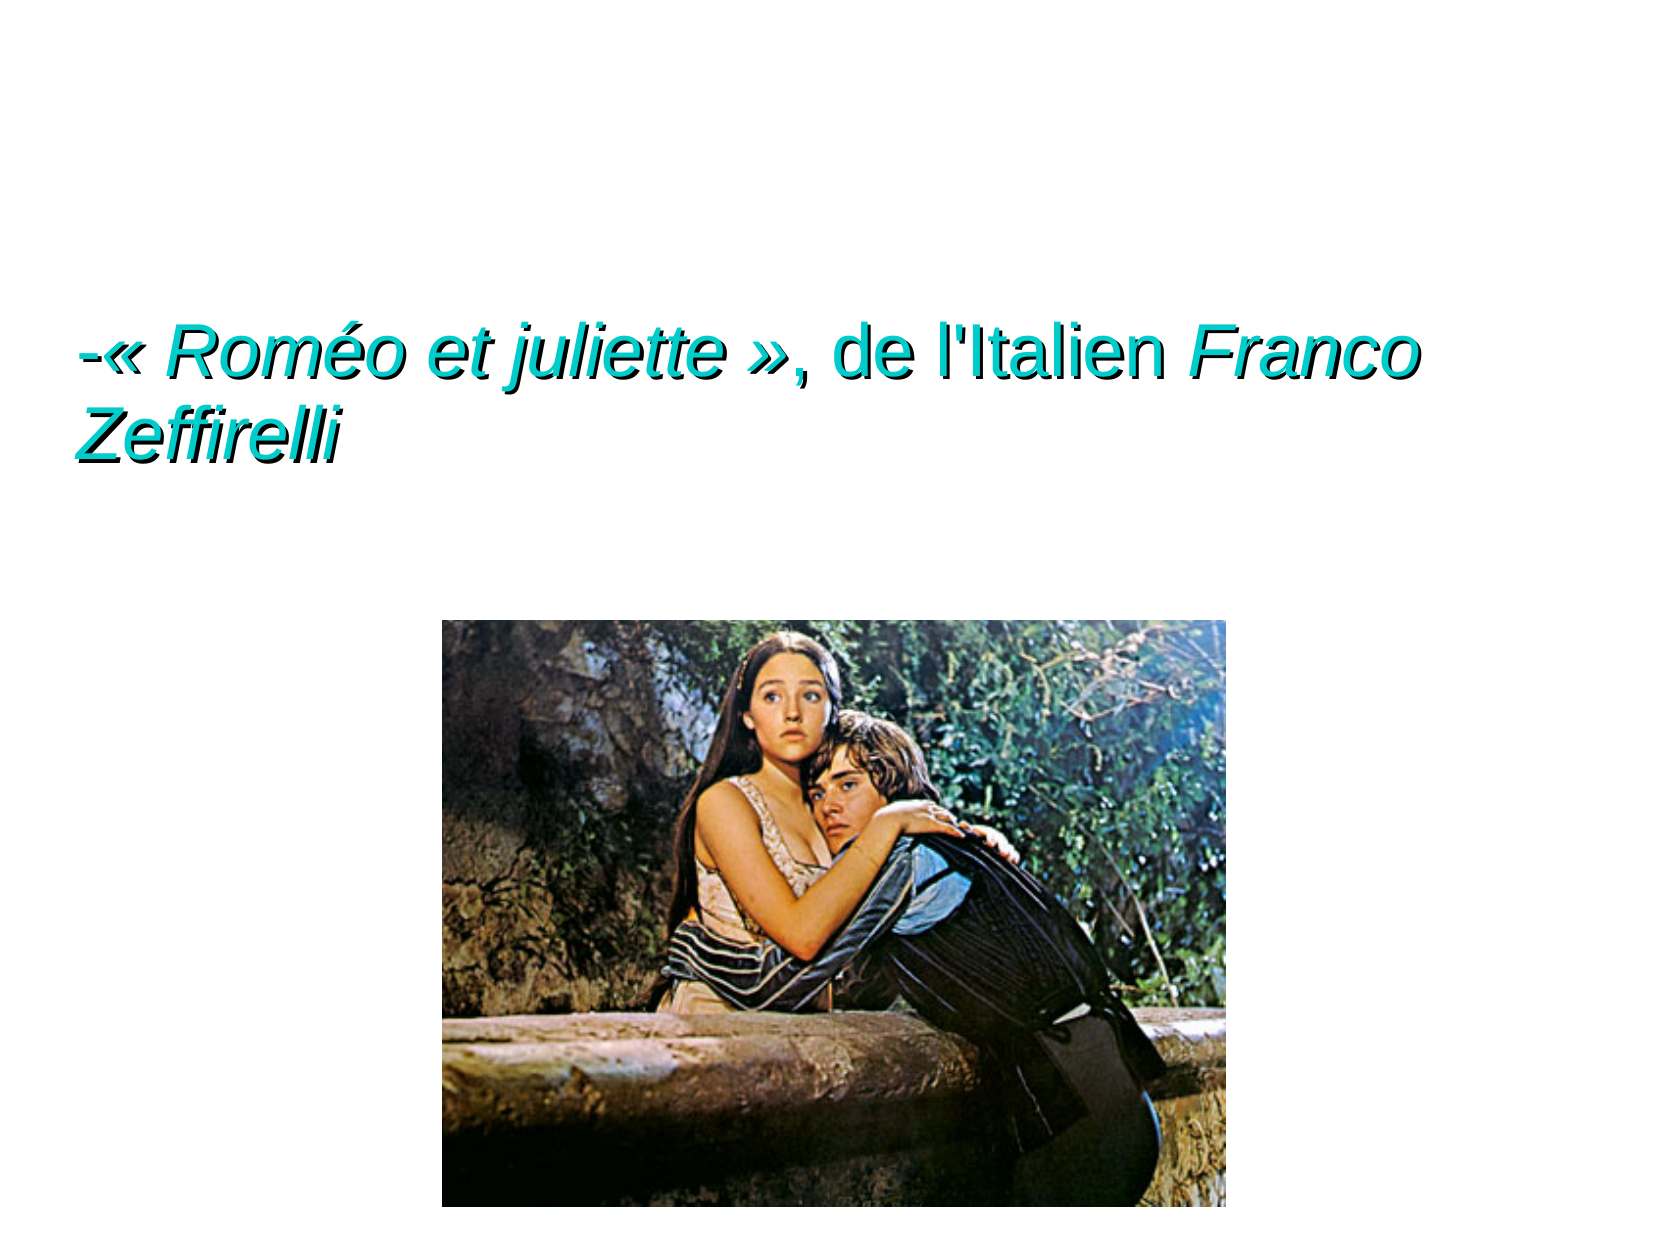

# -« Roméo et juliette », de l'Italien Franco Zeffirelli